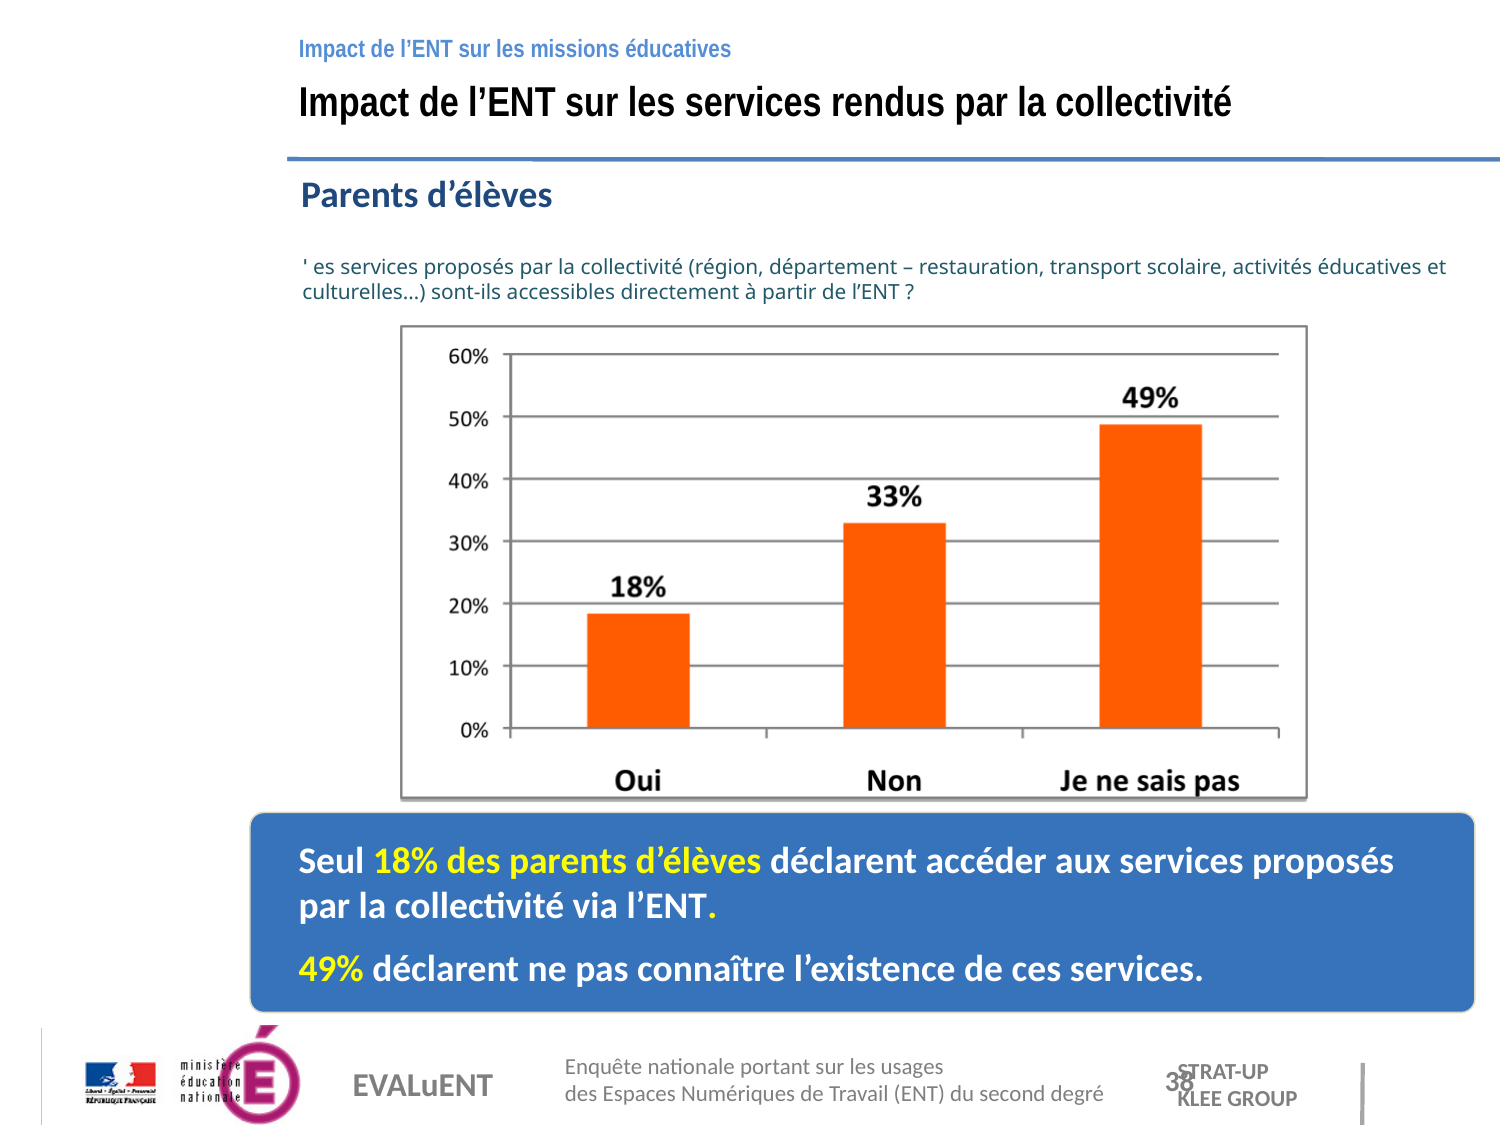

Impact de l’ENT sur les missions éducatives
Impact de l’ENT sur les services rendus par la collectivité
Parents d’élèves
Les services proposés par la collectivité (région, département – restauration, transport scolaire, activités éducatives et culturelles…) sont-ils accessibles directement à partir de l’ENT ?
Seul 18% des parents d’élèves déclarent accéder aux services proposés
par la collectivité via l’ENT.
49% déclarent ne pas connaître l’existence de ces services.